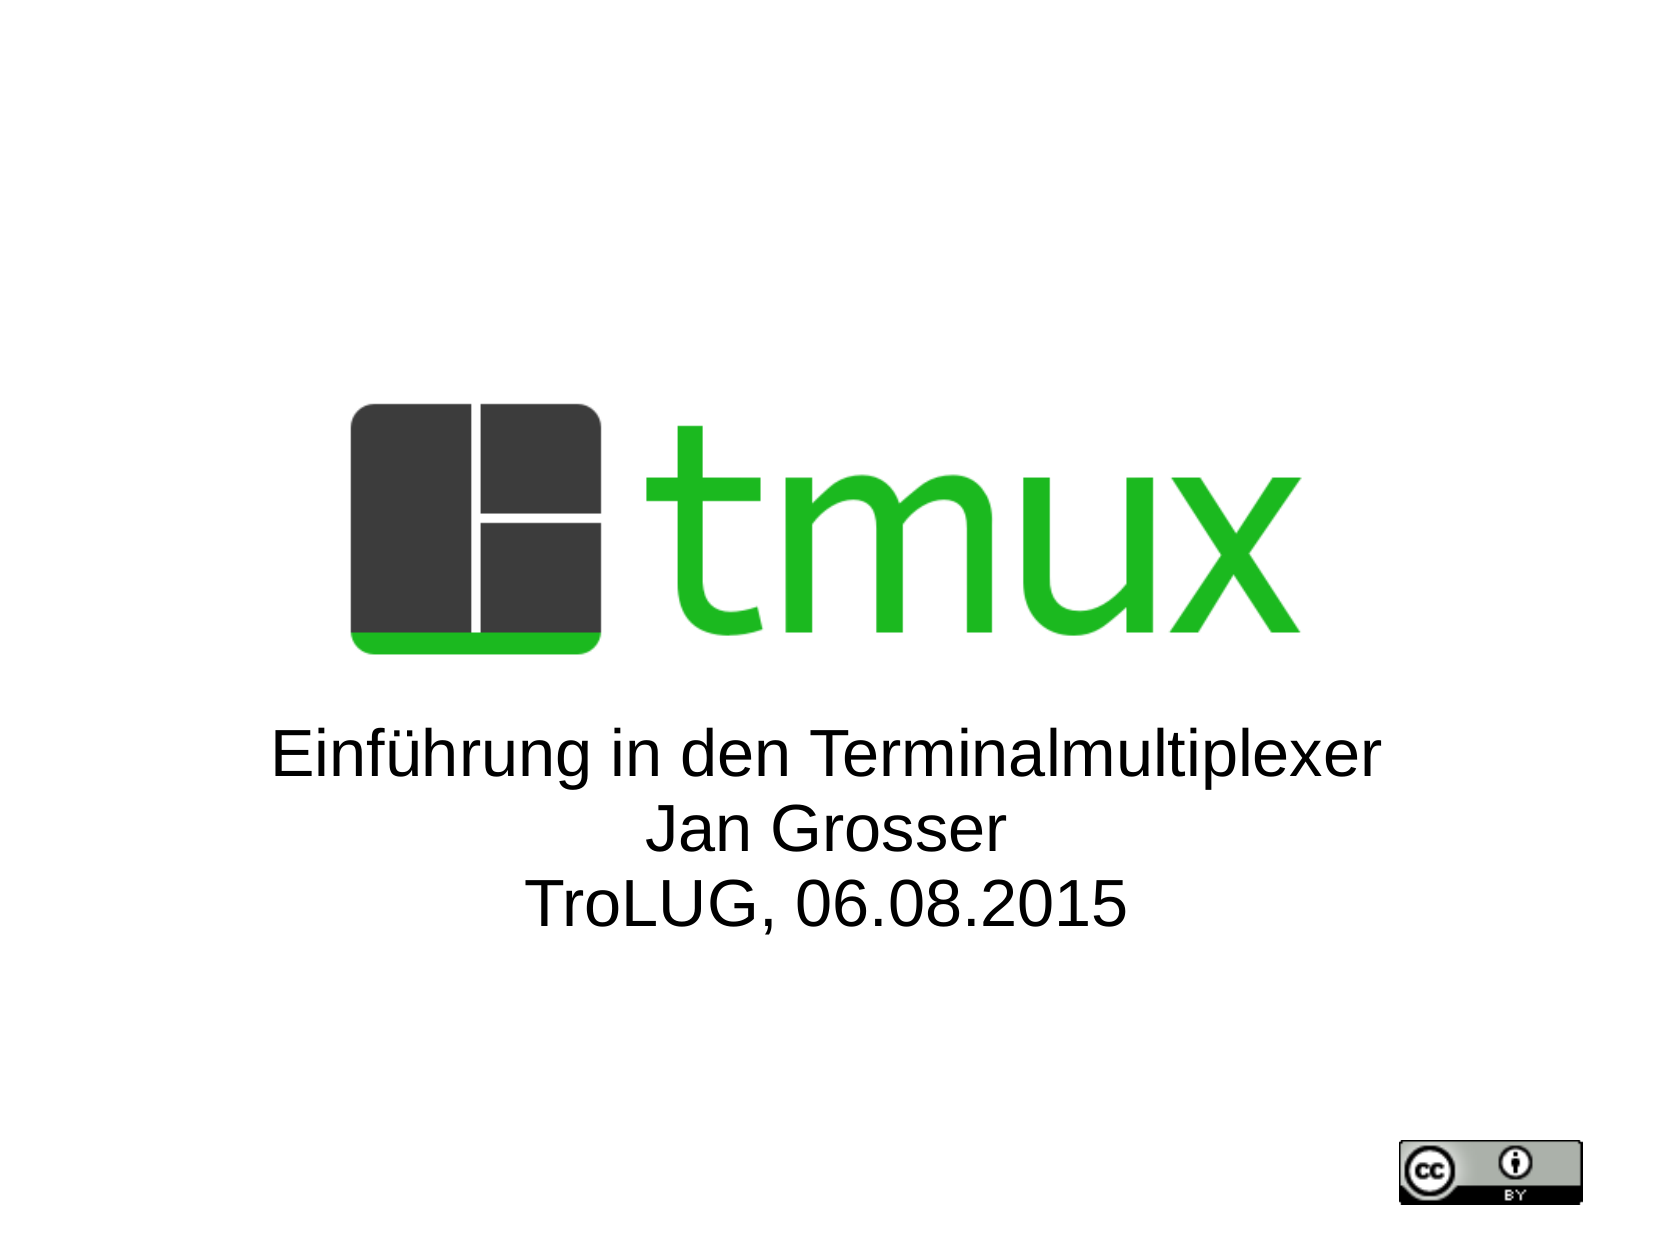

# Einführung in den Terminalmultiplexer
Jan Grosser
TroLUG, 06.08.2015